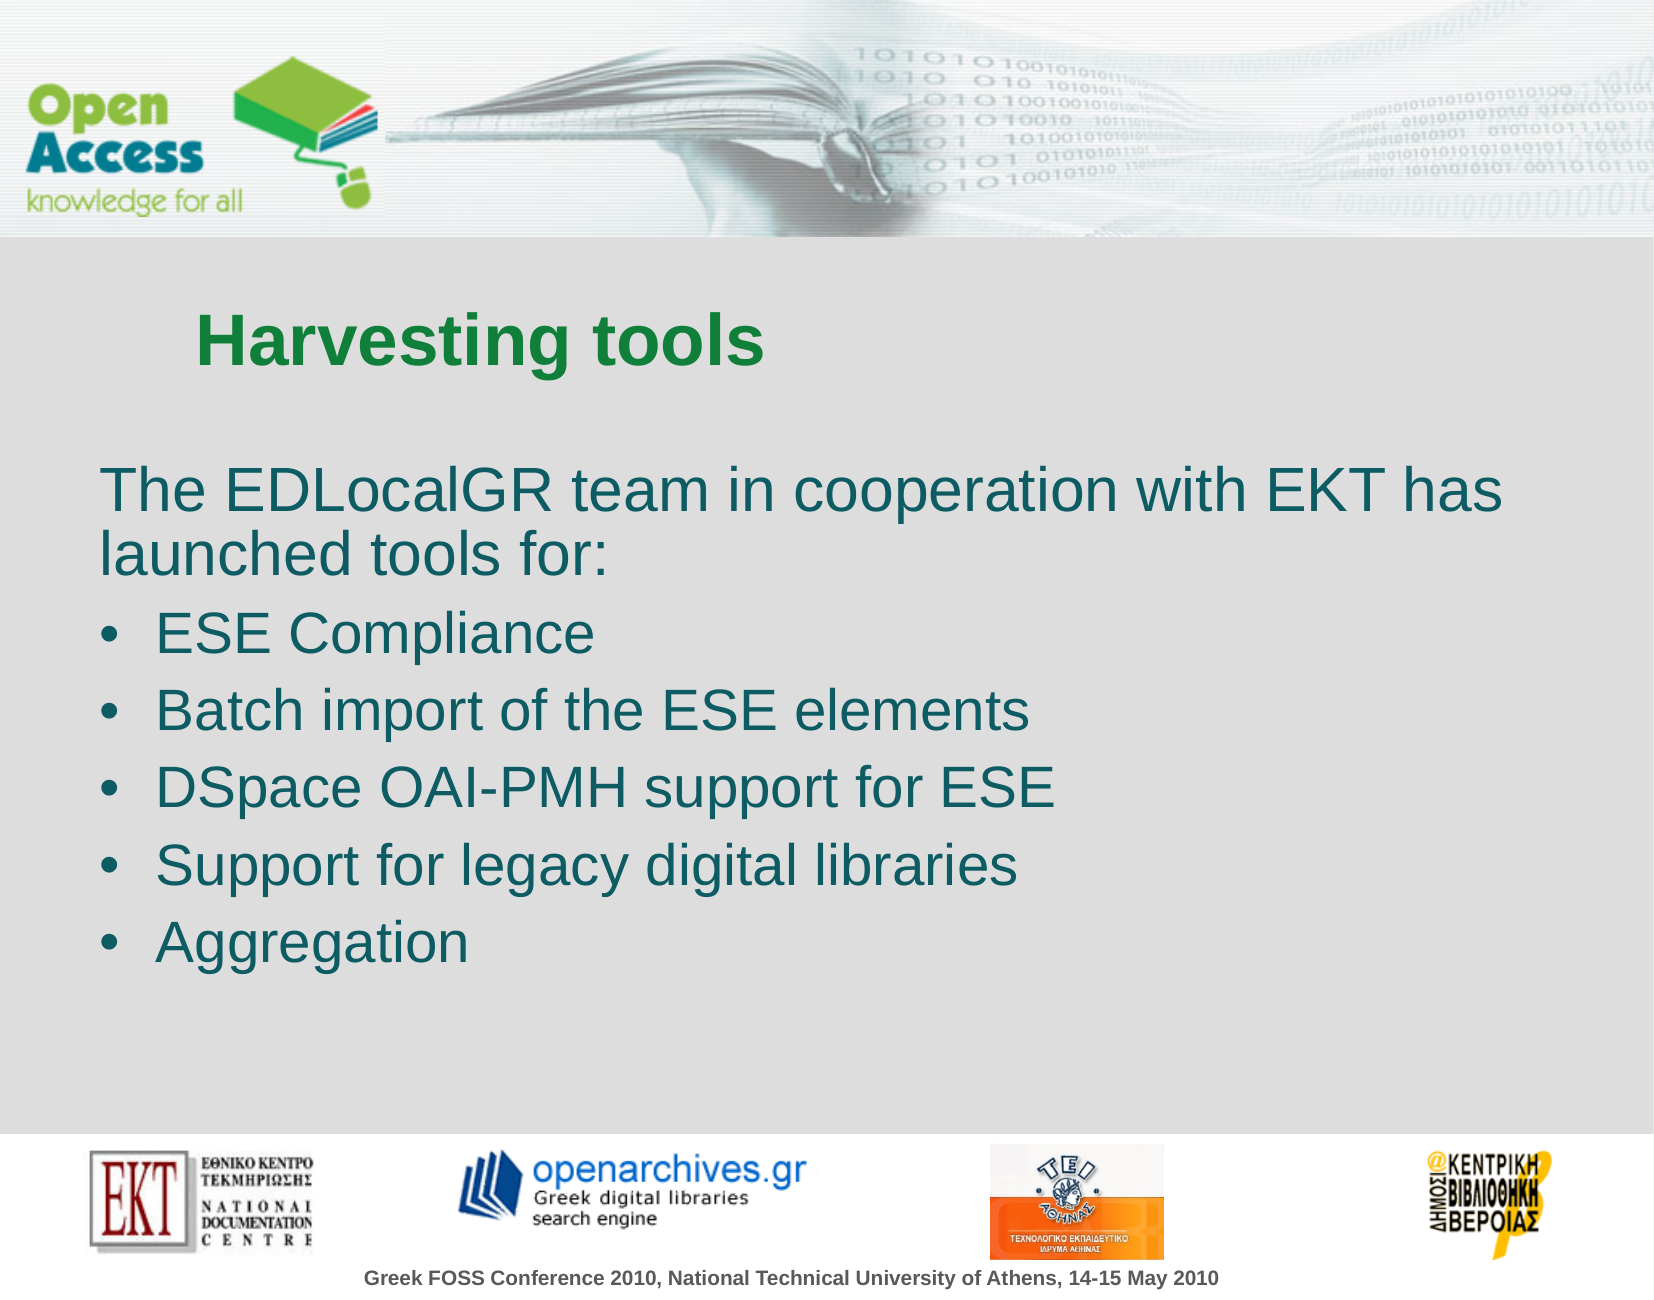

Harvesting tools
The EDLocalGR team in cooperation with EKT has launched tools for:
ESE Compliance
Batch import of the ESE elements
DSpace OAI-PMH support for ESE
Support for legacy digital libraries
Aggregation